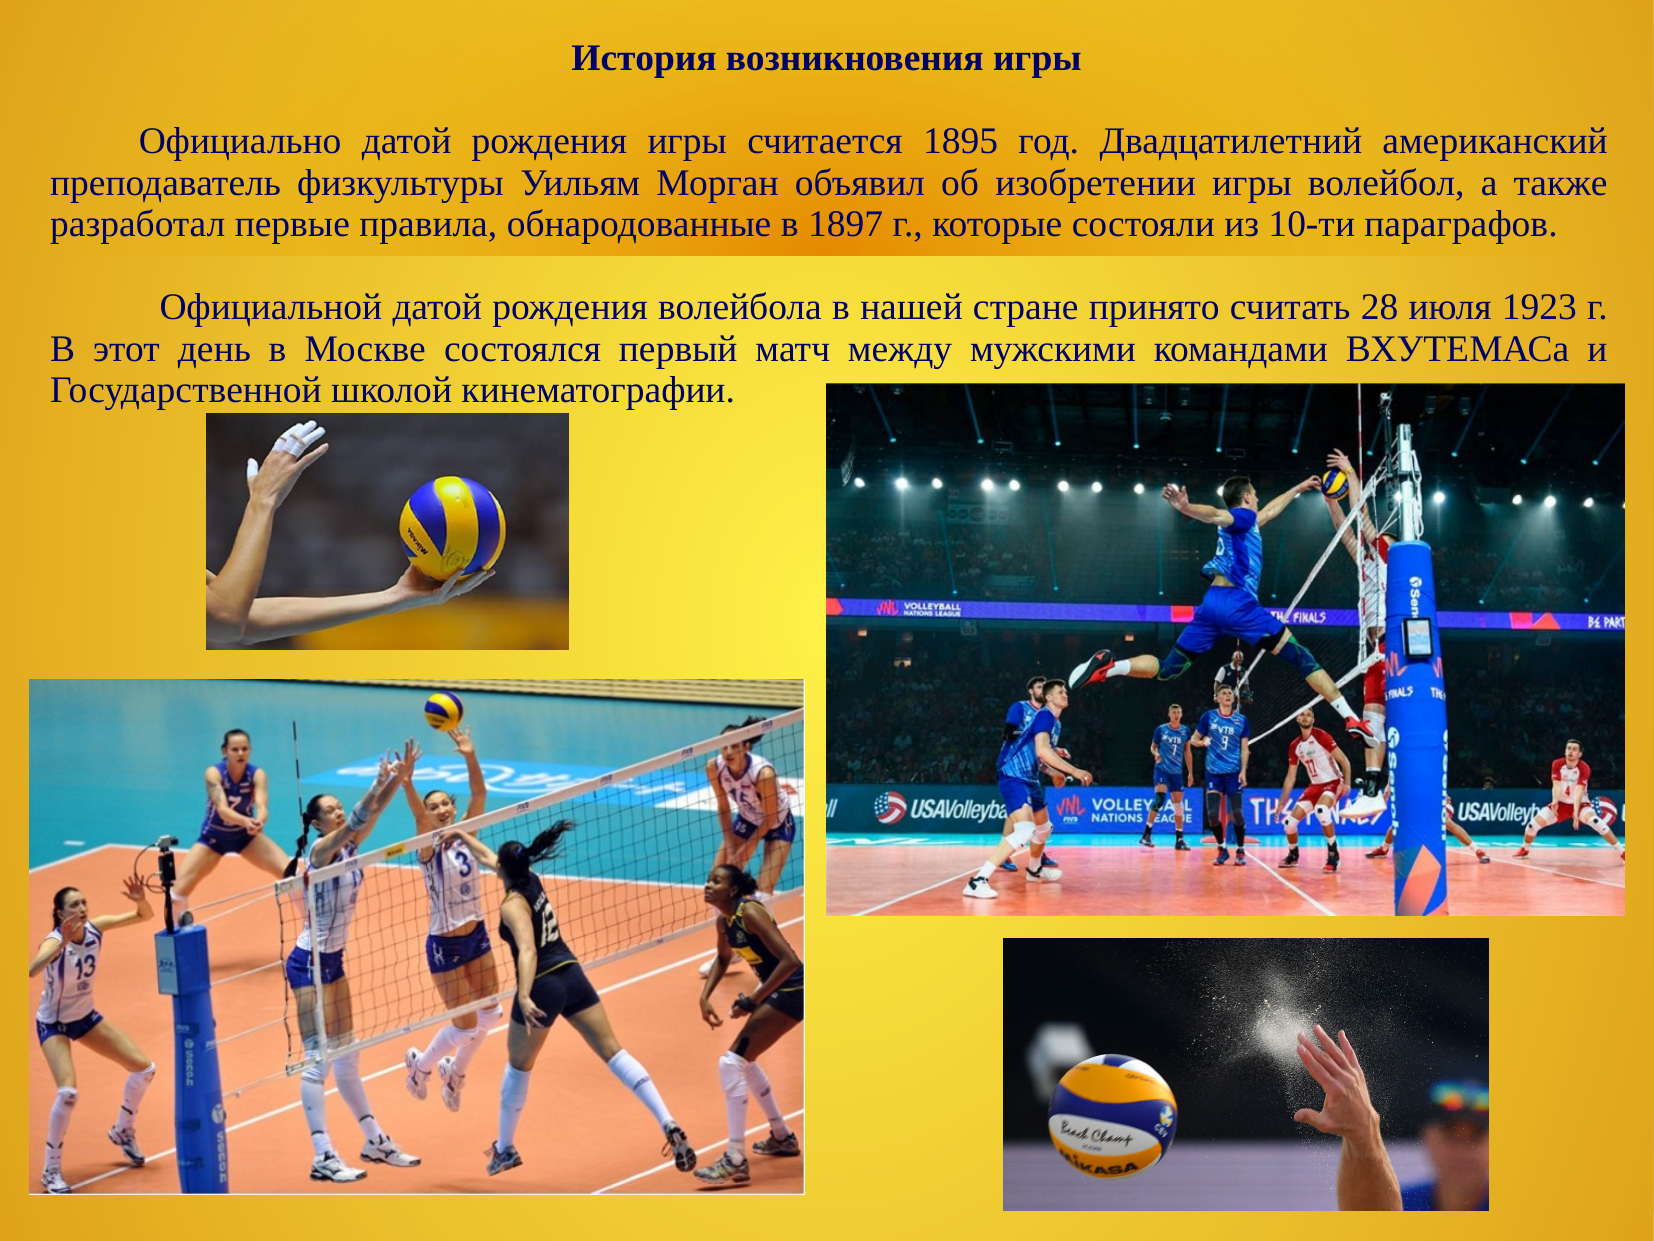

История возникновения игры
Официально датой рождения игры считается 1895 год. Двадцатилетний американский преподаватель физкультуры Уильям Морган объявил об изобретении игры волейбол, а также разработал первые правила, обнародованные в 1897 г., которые состояли из 10-ти параграфов.
 Официальной датой рождения волейбола в нашей стране принято считать 28 июля 1923 г. В этот день в Москве состоялся первый матч между мужскими командами ВХУТЕМАСа и Государственной школой кинематографии.